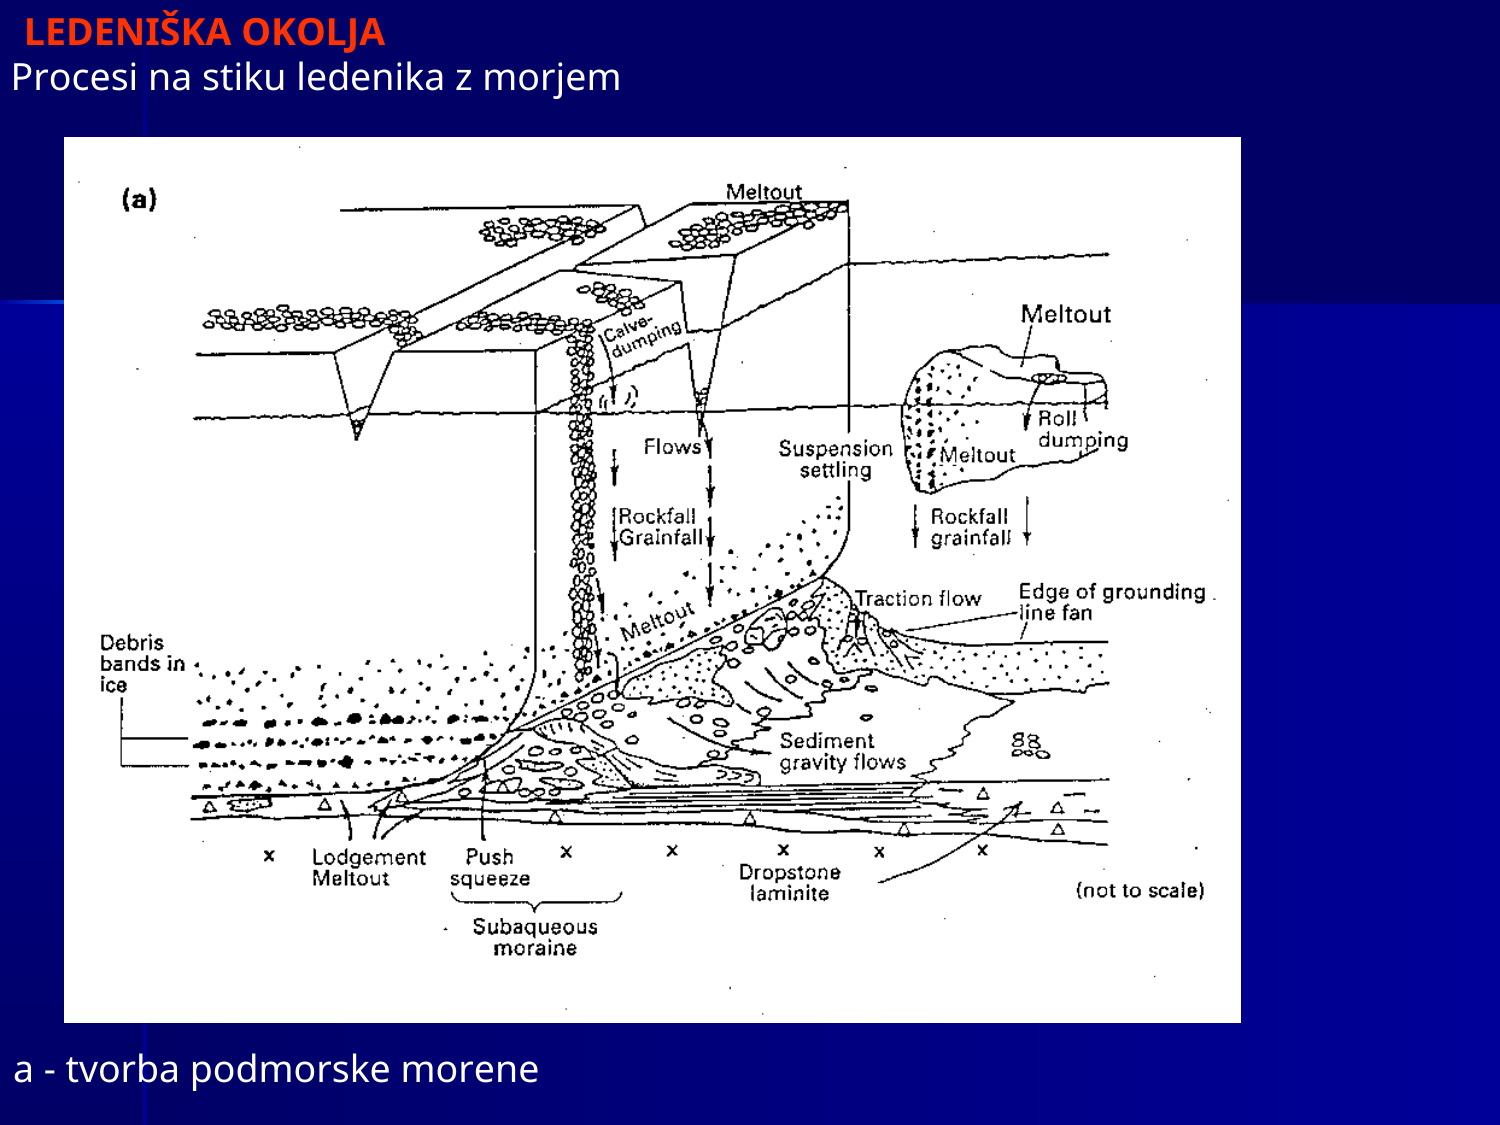

LEDENIŠKA OKOLJA
Procesi na stiku ledenika z morjem
a - tvorba podmorske morene